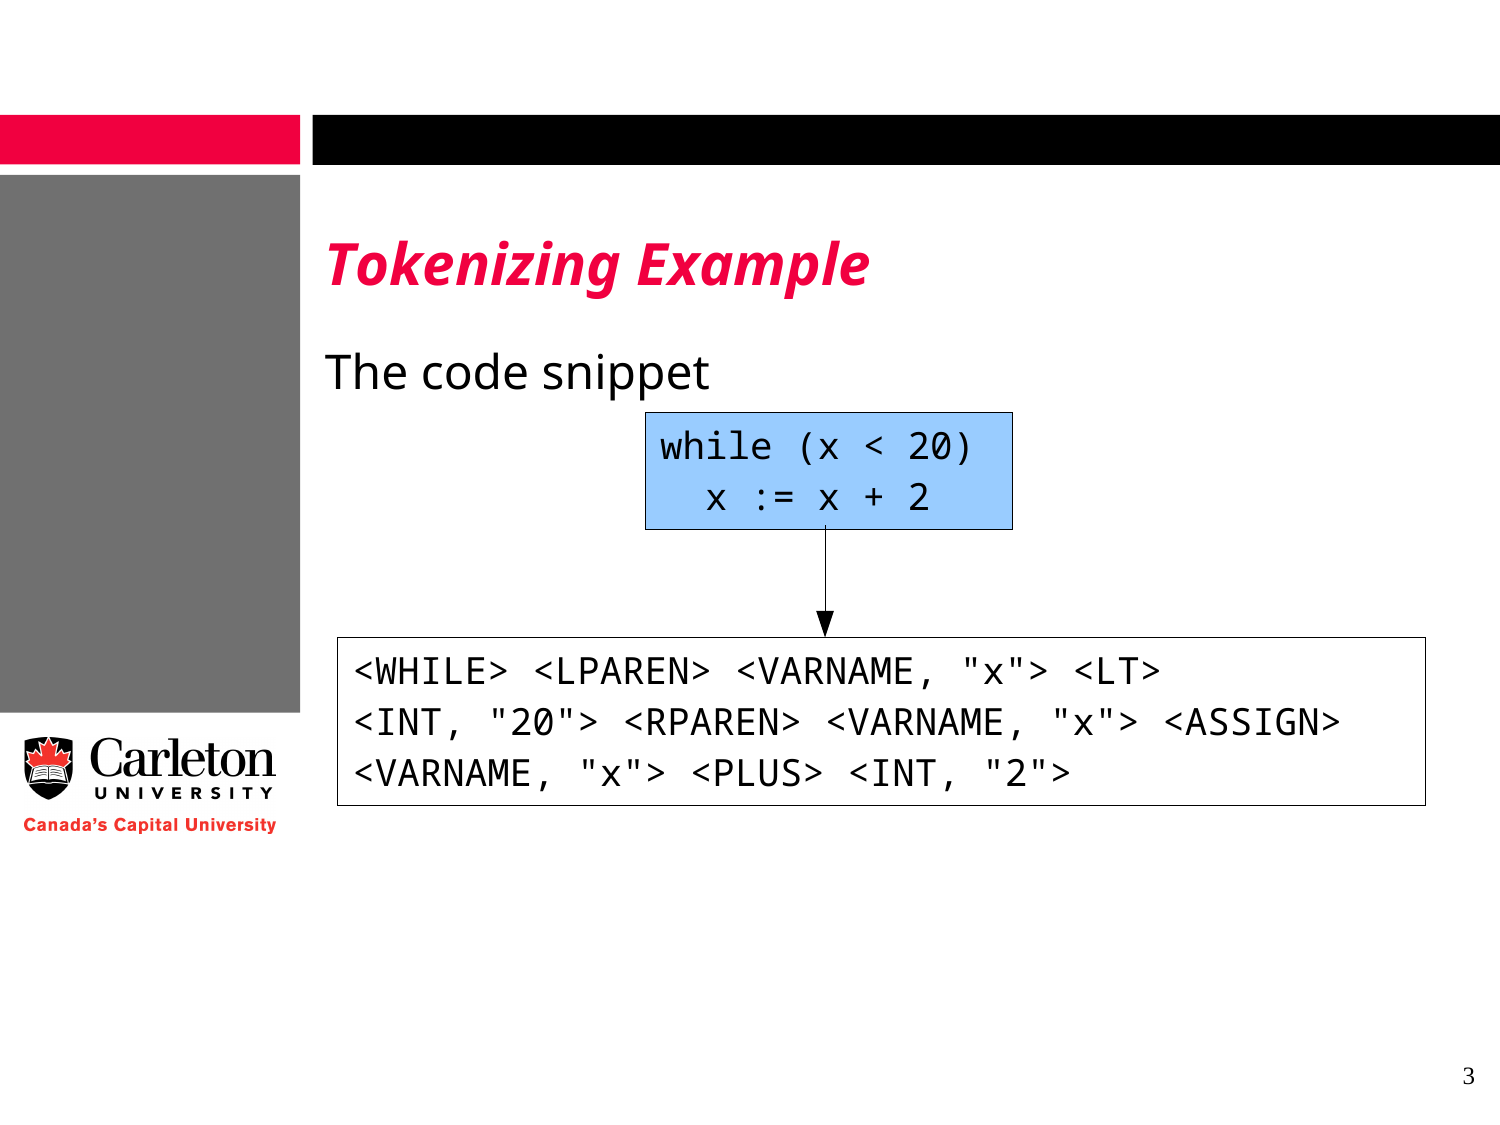

# Tokenizing Example
The code snippet
while (x < 20)
 x := x + 2
<WHILE> <LPAREN> <VARNAME, "x"> <LT>
<INT, "20"> <RPAREN> <VARNAME, "x"> <ASSIGN>
<VARNAME, "x"> <PLUS> <INT, "2">
3